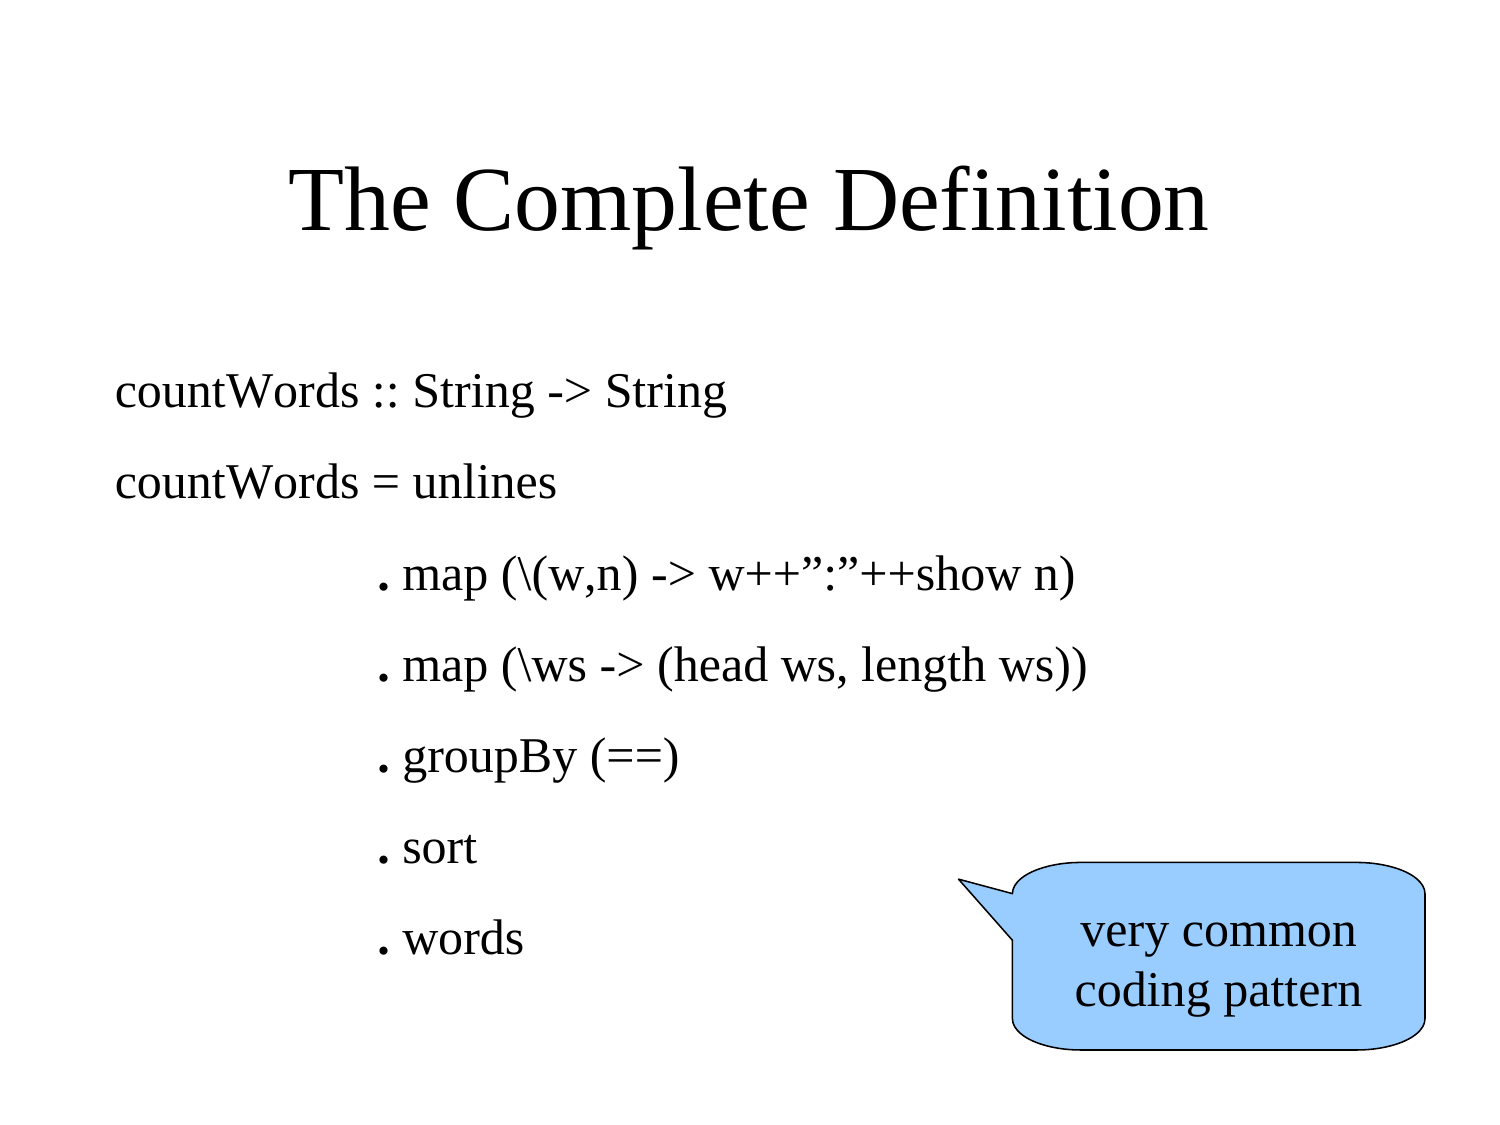

# The Complete Definition
countWords :: String -> String
countWords = unlines
	 . map (\(w,n) -> w++”:”++show n)
	 . map (\ws -> (head ws, length ws))
	 . groupBy (==)
	 . sort
	 . words
very common
coding pattern